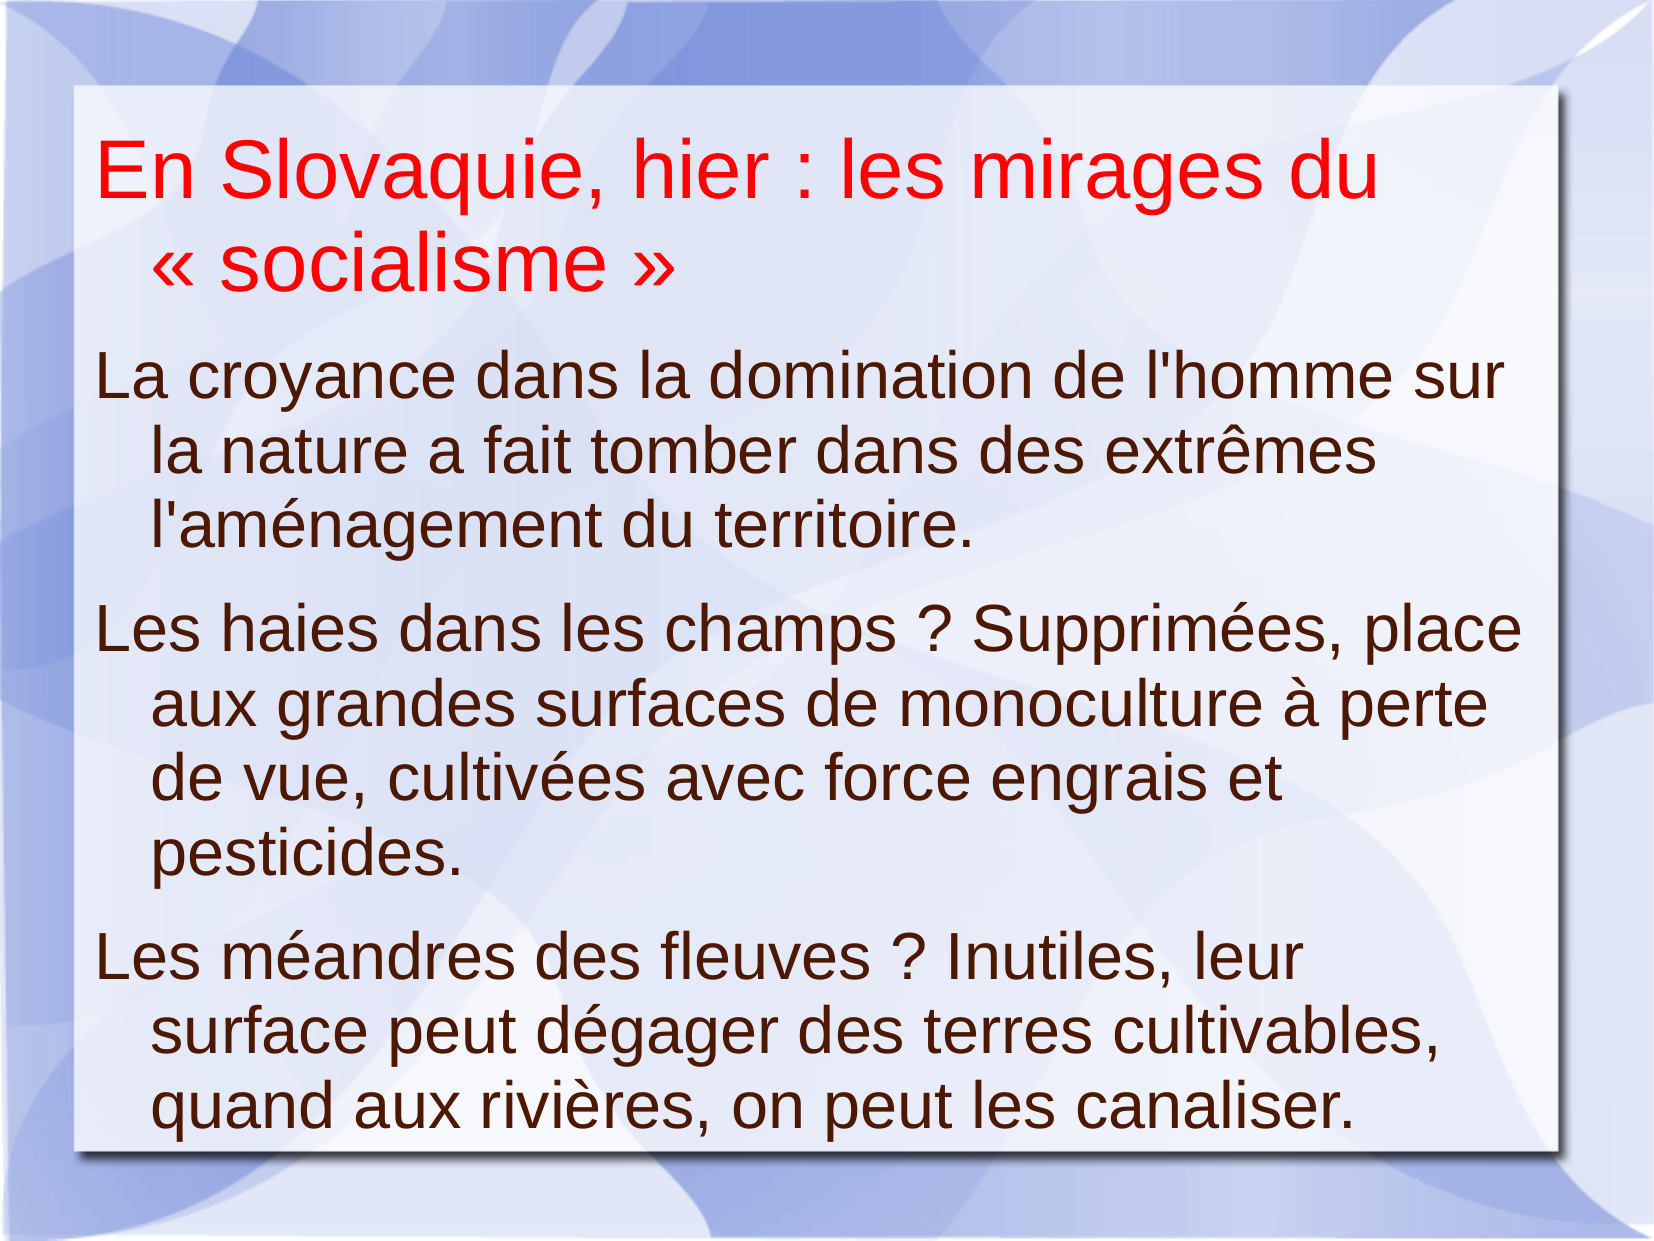

# En Slovaquie, hier : les mirages du « socialisme »
La croyance dans la domination de l'homme sur la nature a fait tomber dans des extrêmes l'aménagement du territoire.
Les haies dans les champs ? Supprimées, place aux grandes surfaces de monoculture à perte de vue, cultivées avec force engrais et pesticides.
Les méandres des fleuves ? Inutiles, leur surface peut dégager des terres cultivables, quand aux rivières, on peut les canaliser.